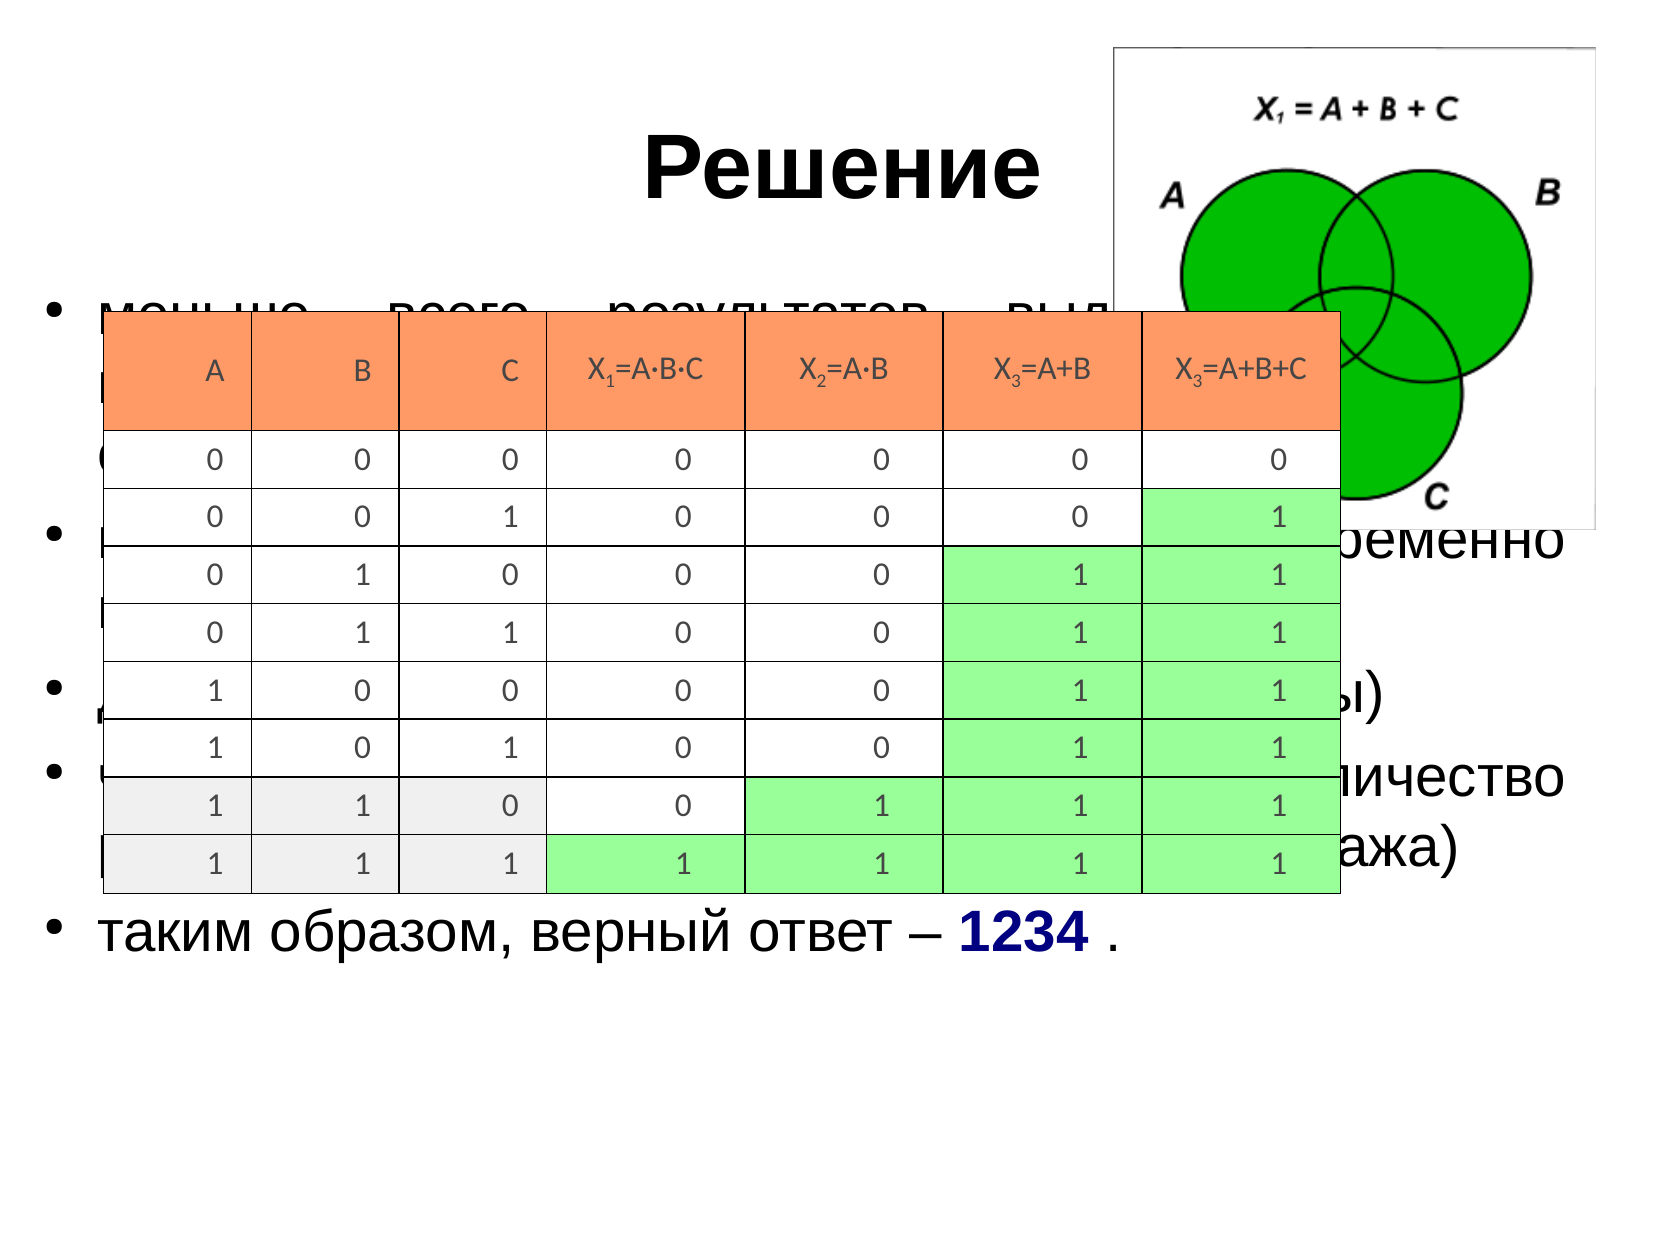

# Решение
меньше всего результатов выдаст запрос с наибольшими ограничениями – первый (нужны одновременно принтеры, сканеры и продажа)
на втором месте – второй запрос (одновременно принтеры и сканеры)
далее – третий запрос (принтеры или сканеры)
четвертый запрос дает наибольшее количество результатов (принтеры или сканеры или продажа)
таким образом, верный ответ – 1234 .
| A | B | C | X1=A·B·C | X2=A·B | X3=A+B | X3=A+B+C |
| --- | --- | --- | --- | --- | --- | --- |
| 0 | 0 | 0 | 0 | 0 | 0 | 0 |
| 0 | 0 | 1 | 0 | 0 | 0 | 1 |
| 0 | 1 | 0 | 0 | 0 | 1 | 1 |
| 0 | 1 | 1 | 0 | 0 | 1 | 1 |
| 1 | 0 | 0 | 0 | 0 | 1 | 1 |
| 1 | 0 | 1 | 0 | 0 | 1 | 1 |
| 1 | 1 | 0 | 0 | 1 | 1 | 1 |
| 1 | 1 | 1 | 1 | 1 | 1 | 1 |